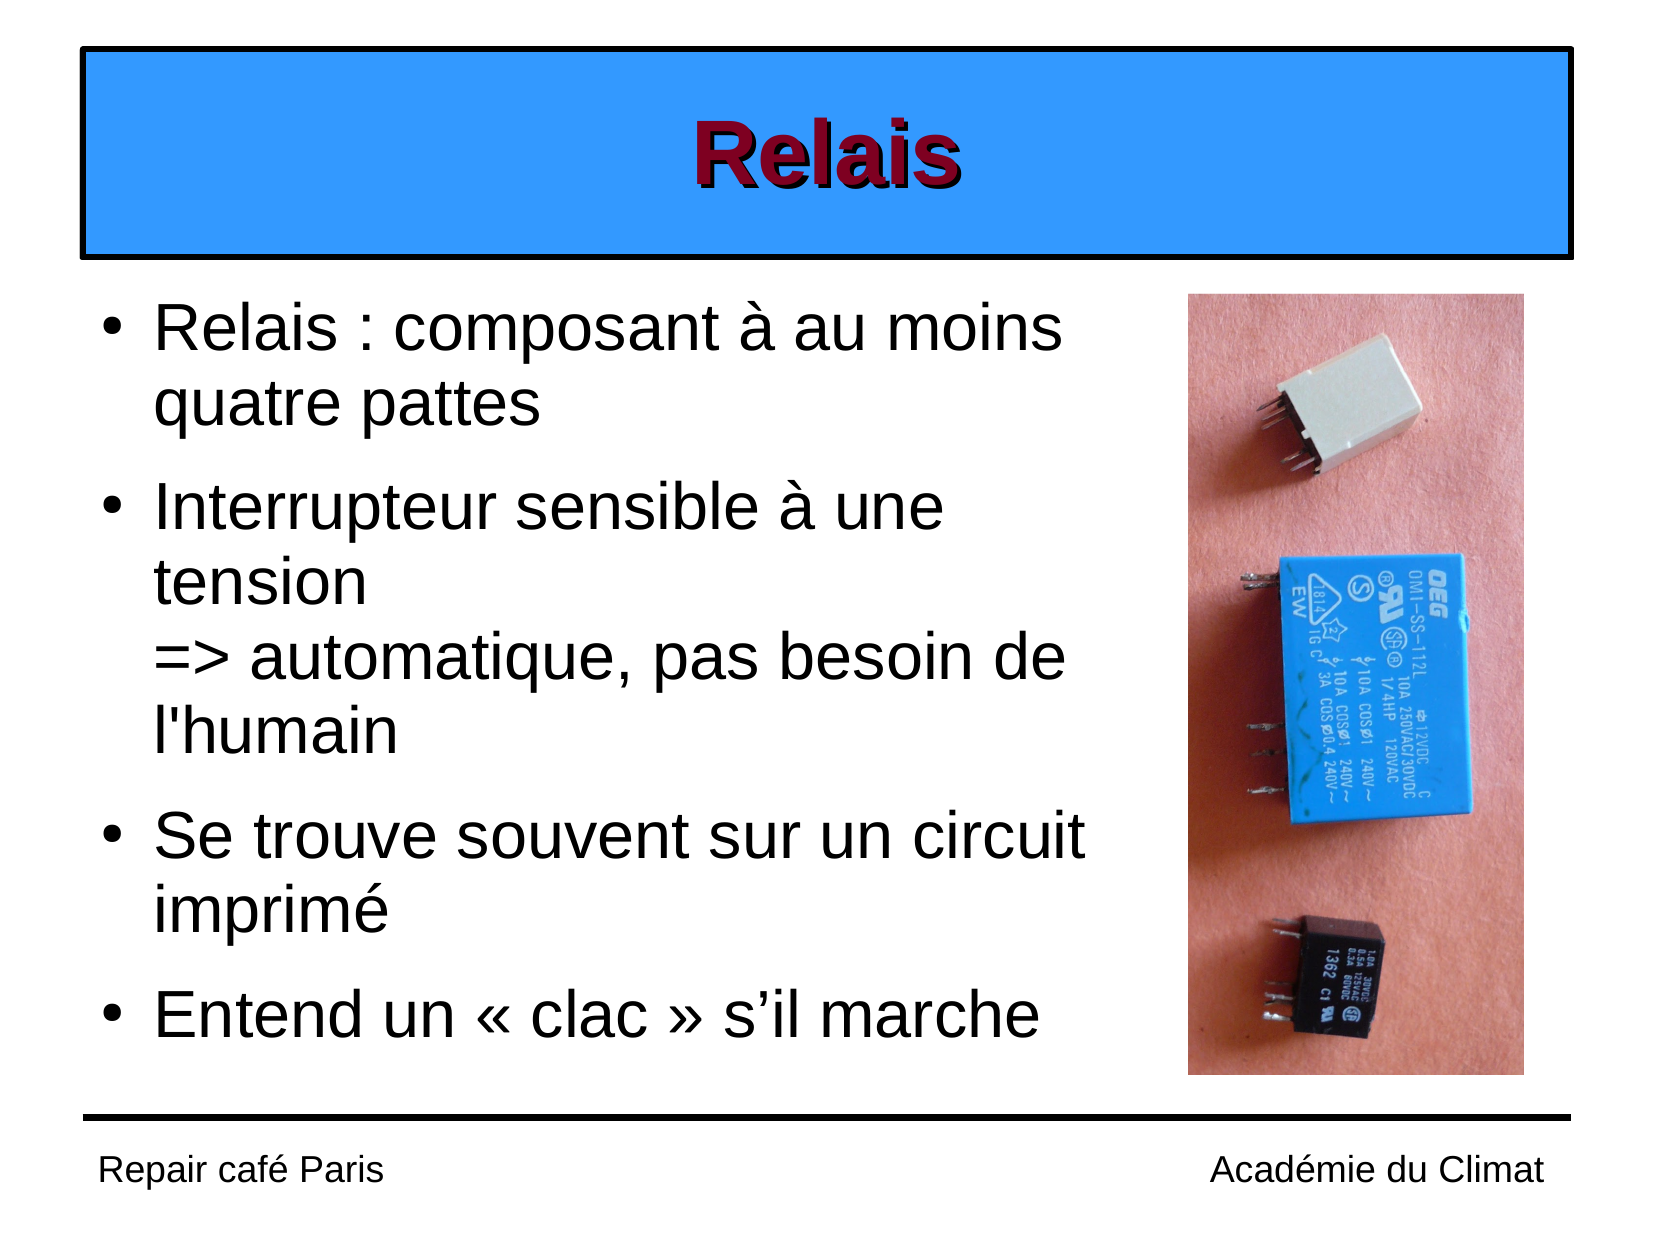

# Relais
Relais : composant à au moins quatre pattes
Interrupteur sensible à une tension
=> automatique, pas besoin de l'humain
Se trouve souvent sur un circuit imprimé
Entend un « clac » s’il marche
Repair café Paris	Académie du Climat